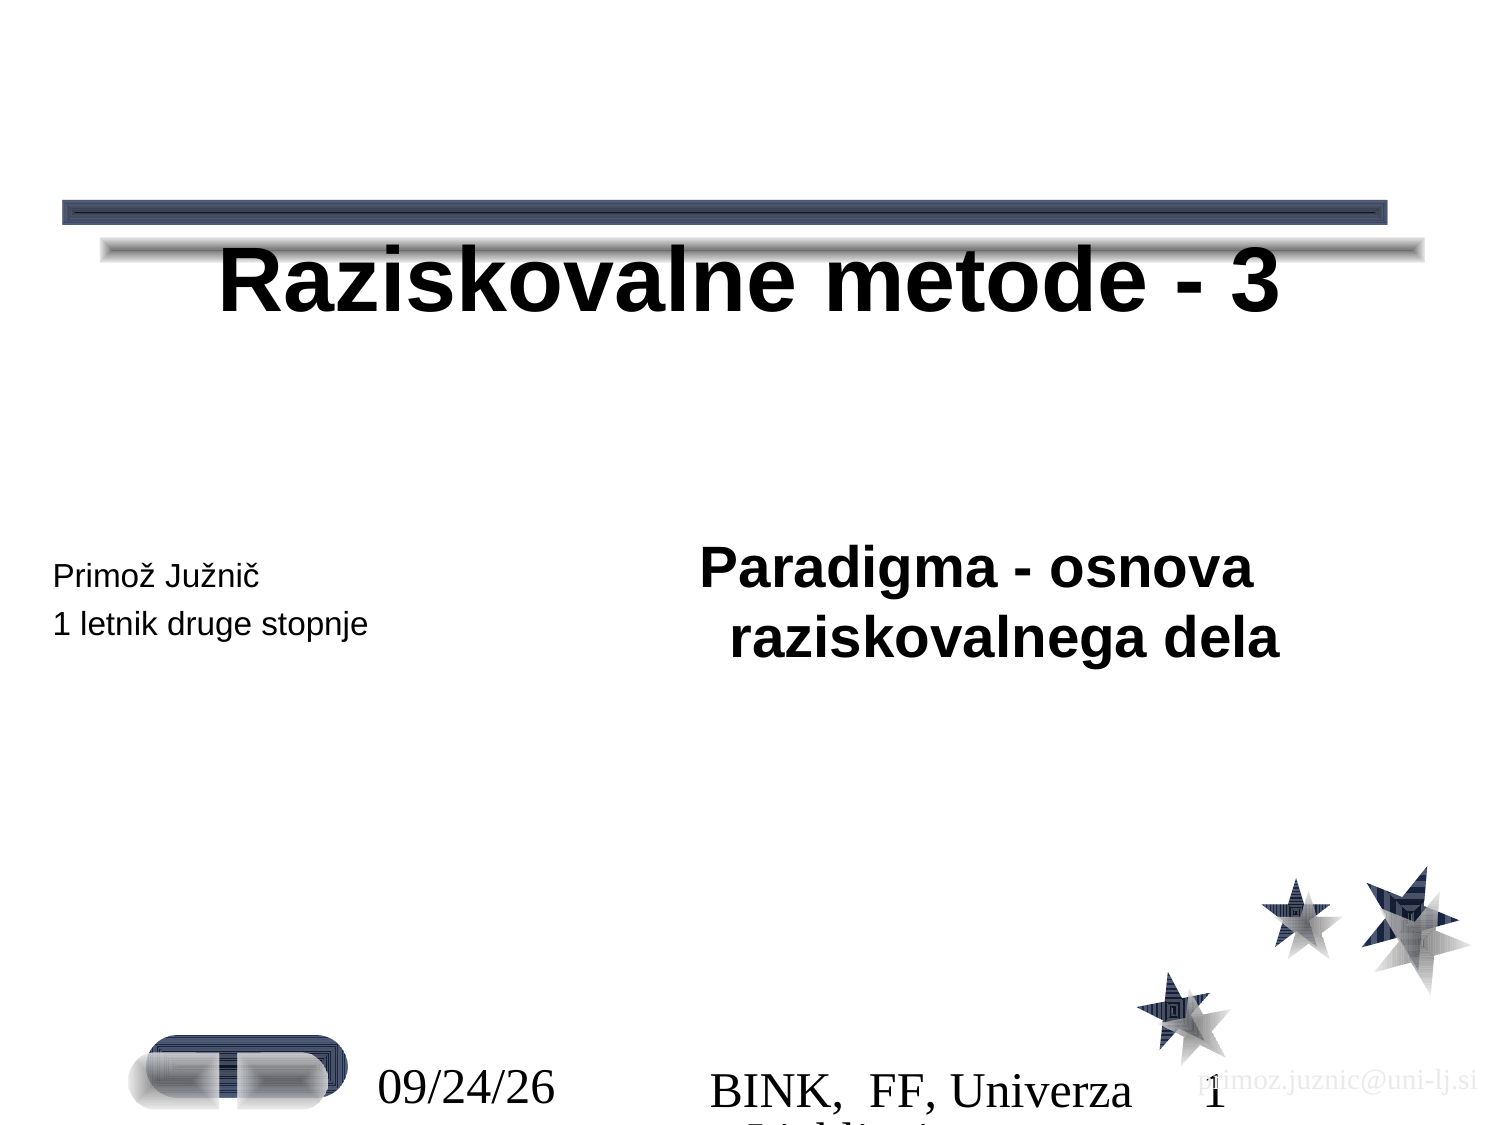

#
Raziskovalne metode - 3
Paradigma - osnova raziskovalnega dela
Primož Južnič
1 letnik druge stopnje
BINK, FF, Univerza v Ljubljani
1